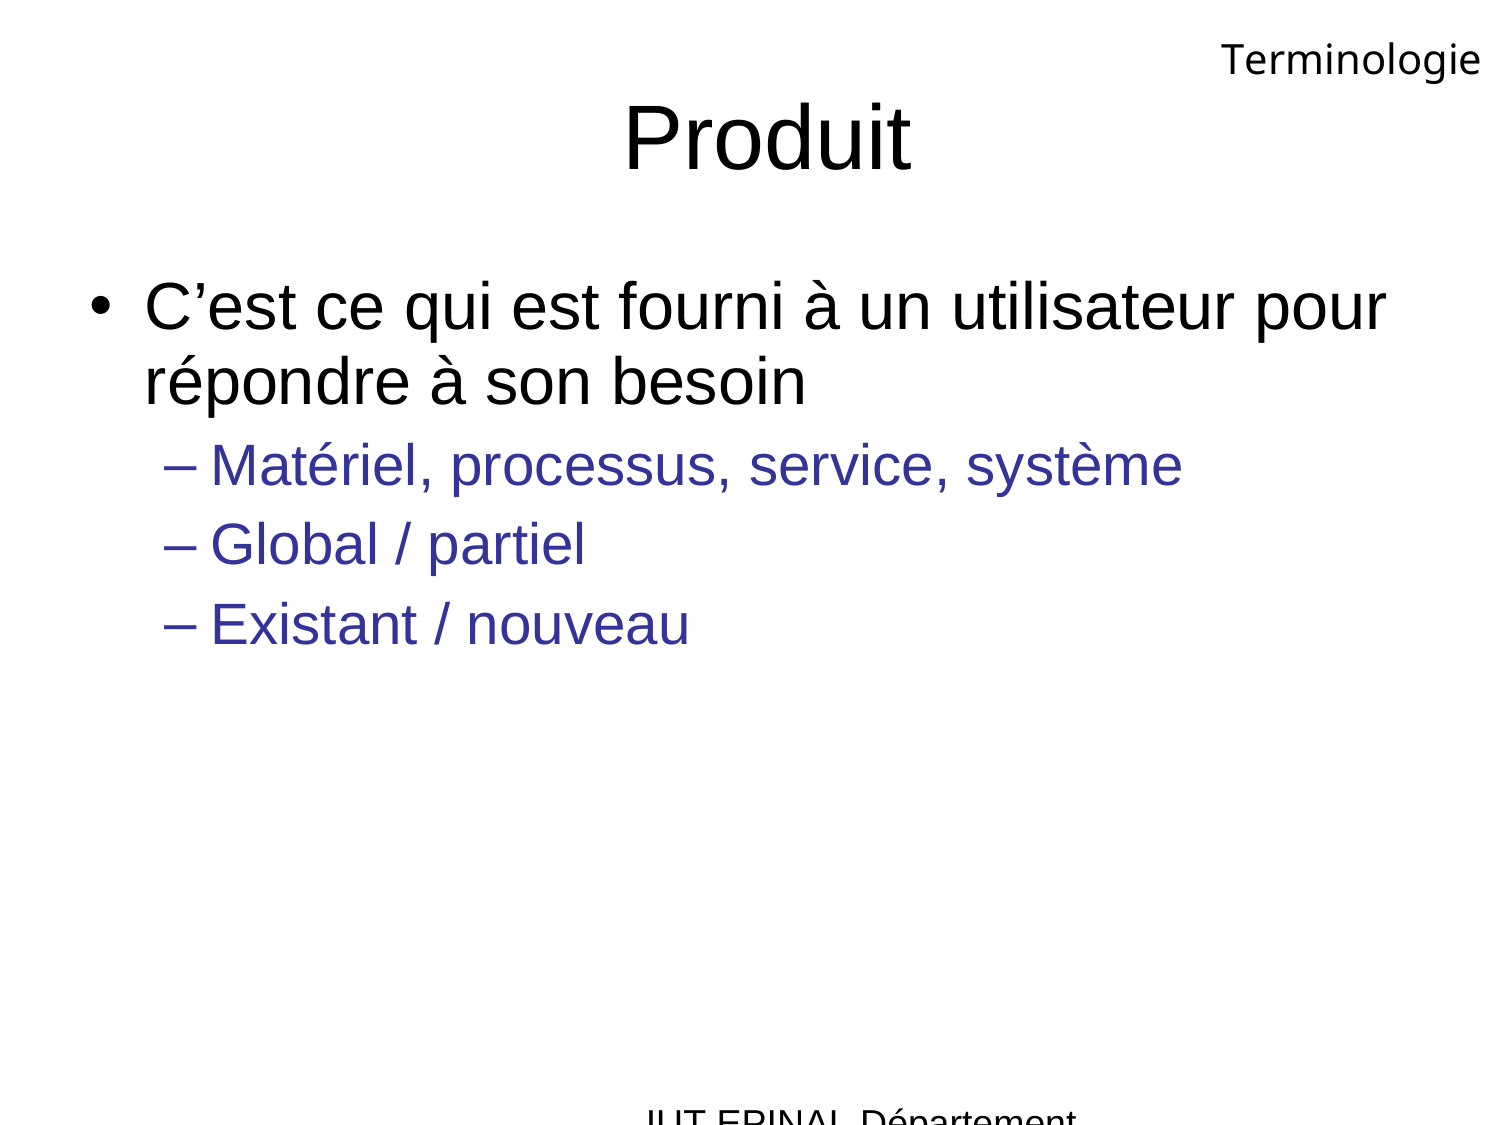

Terminologie
# Produit
C’est ce qui est fourni à un utilisateur pour répondre à son besoin
Matériel, processus, service, système
Global / partiel
Existant / nouveau